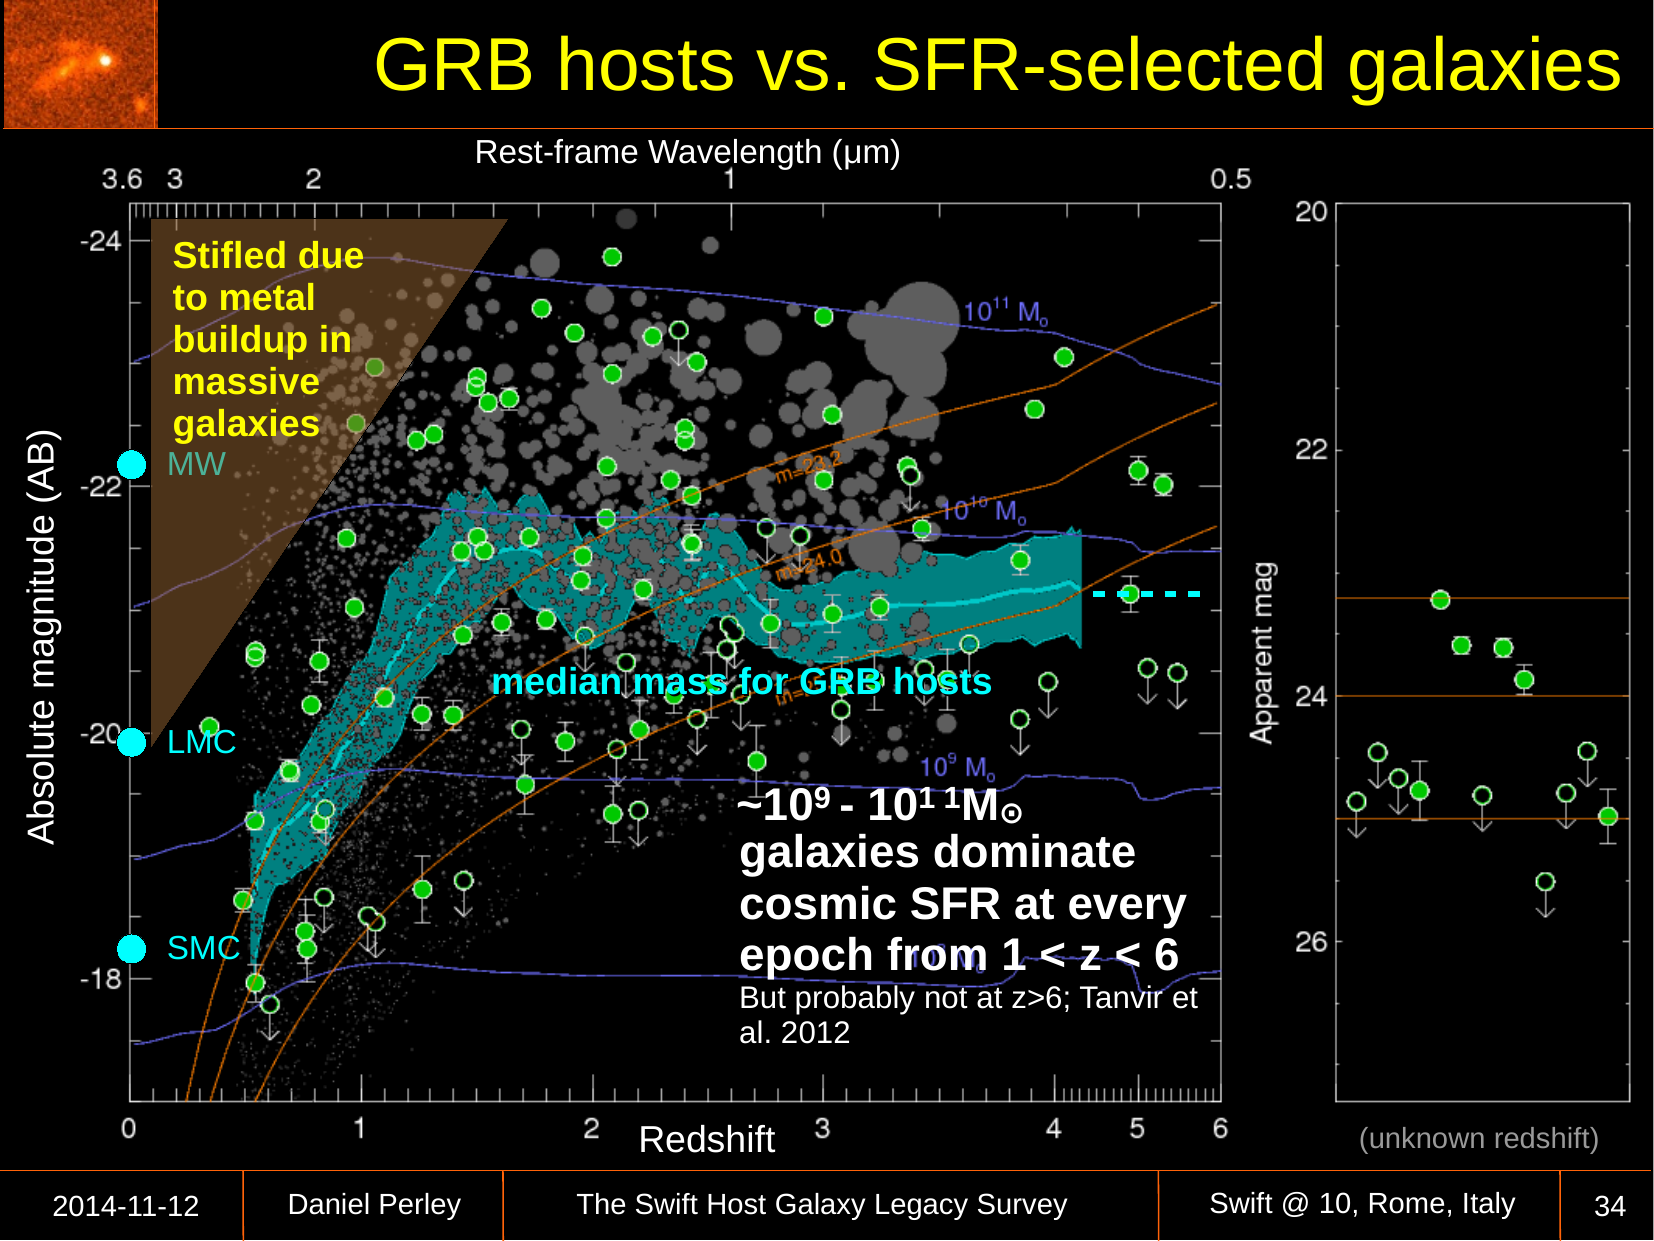

# GRB hosts vs. SFR-selected galaxies
Rest-frame Wavelength (μm)
Stifled due to metal buildup in massive galaxies
MW
Absolute magnitude (AB)
median mass for GRB hosts
LMC
~109 - 101 1M⊙
galaxies dominate cosmic SFR at every epoch from 1 < z < 6
But probably not at z>6; Tanvir et al. 2012
SMC
Redshift
(unknown redshift)
2014-11-12
34